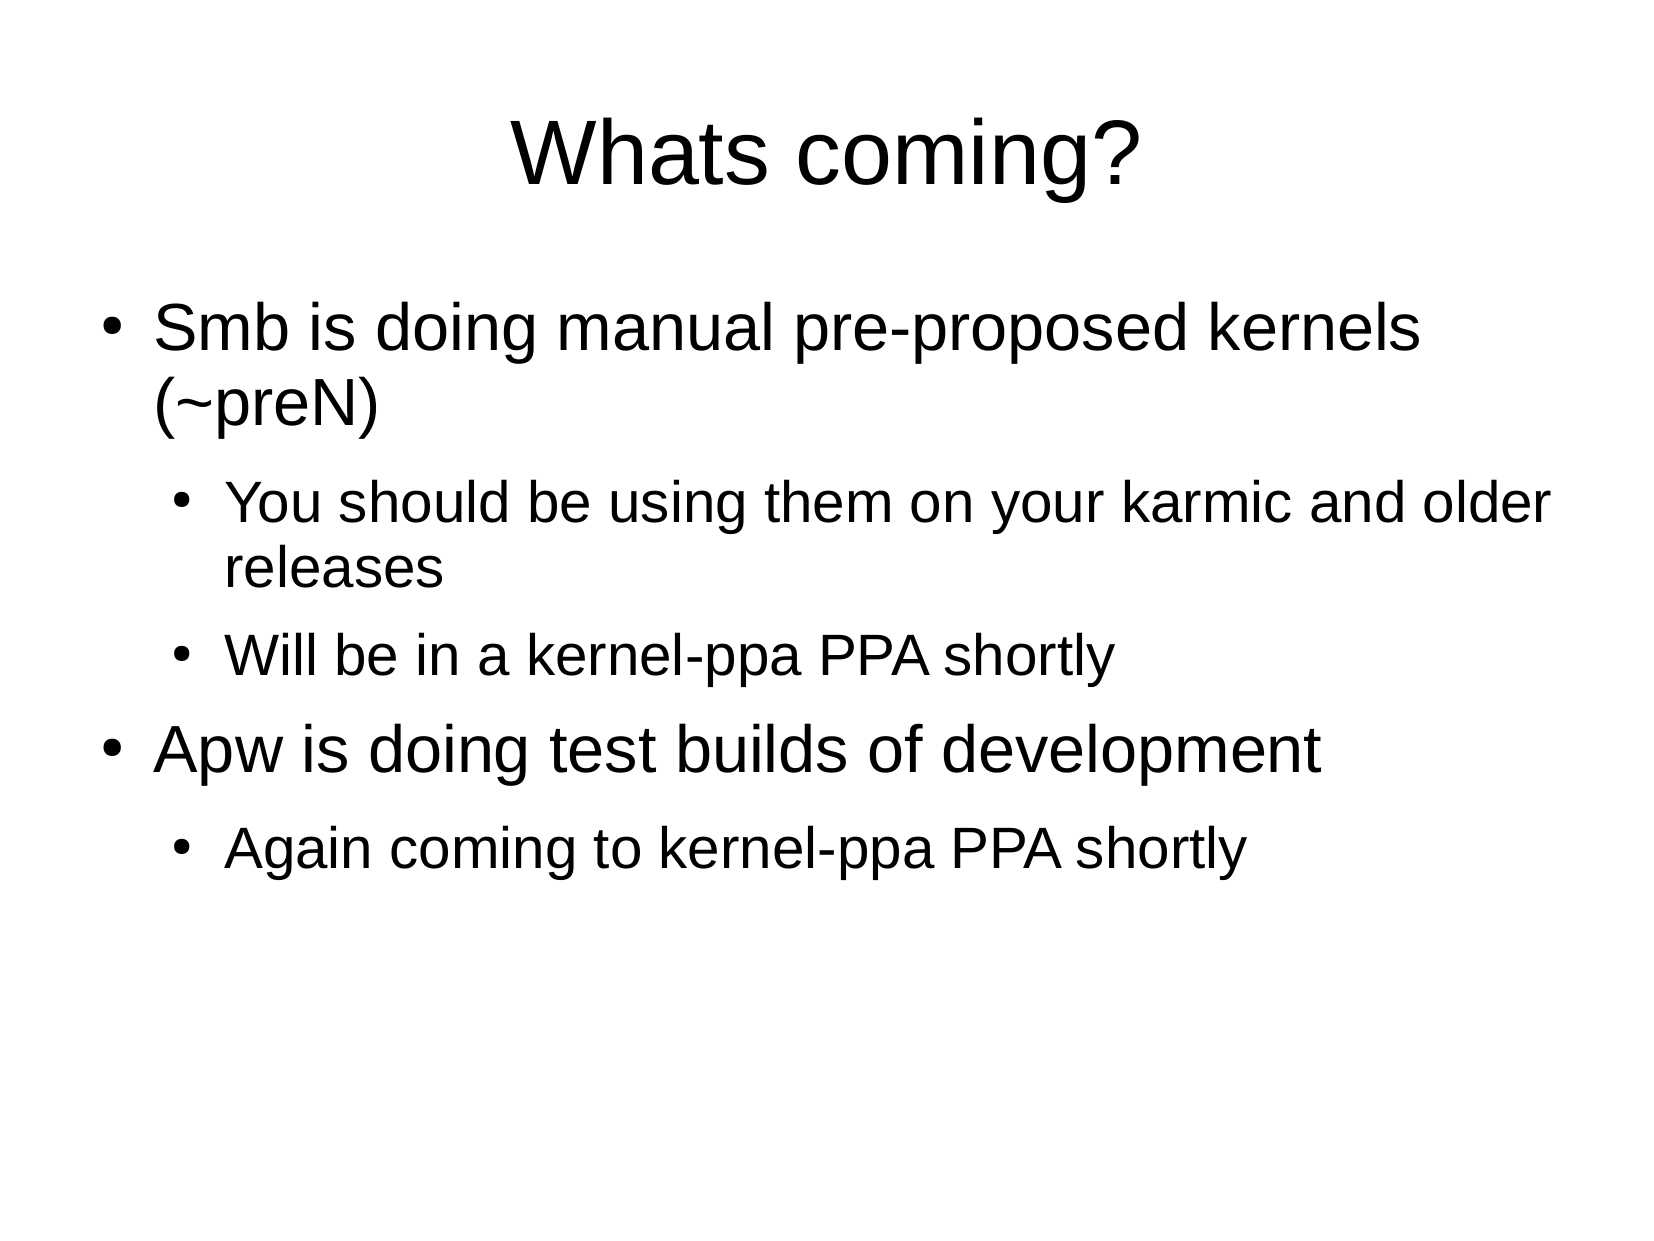

# Whats coming?
Smb is doing manual pre-proposed kernels (~preN)
You should be using them on your karmic and older releases
Will be in a kernel-ppa PPA shortly
Apw is doing test builds of development
Again coming to kernel-ppa PPA shortly